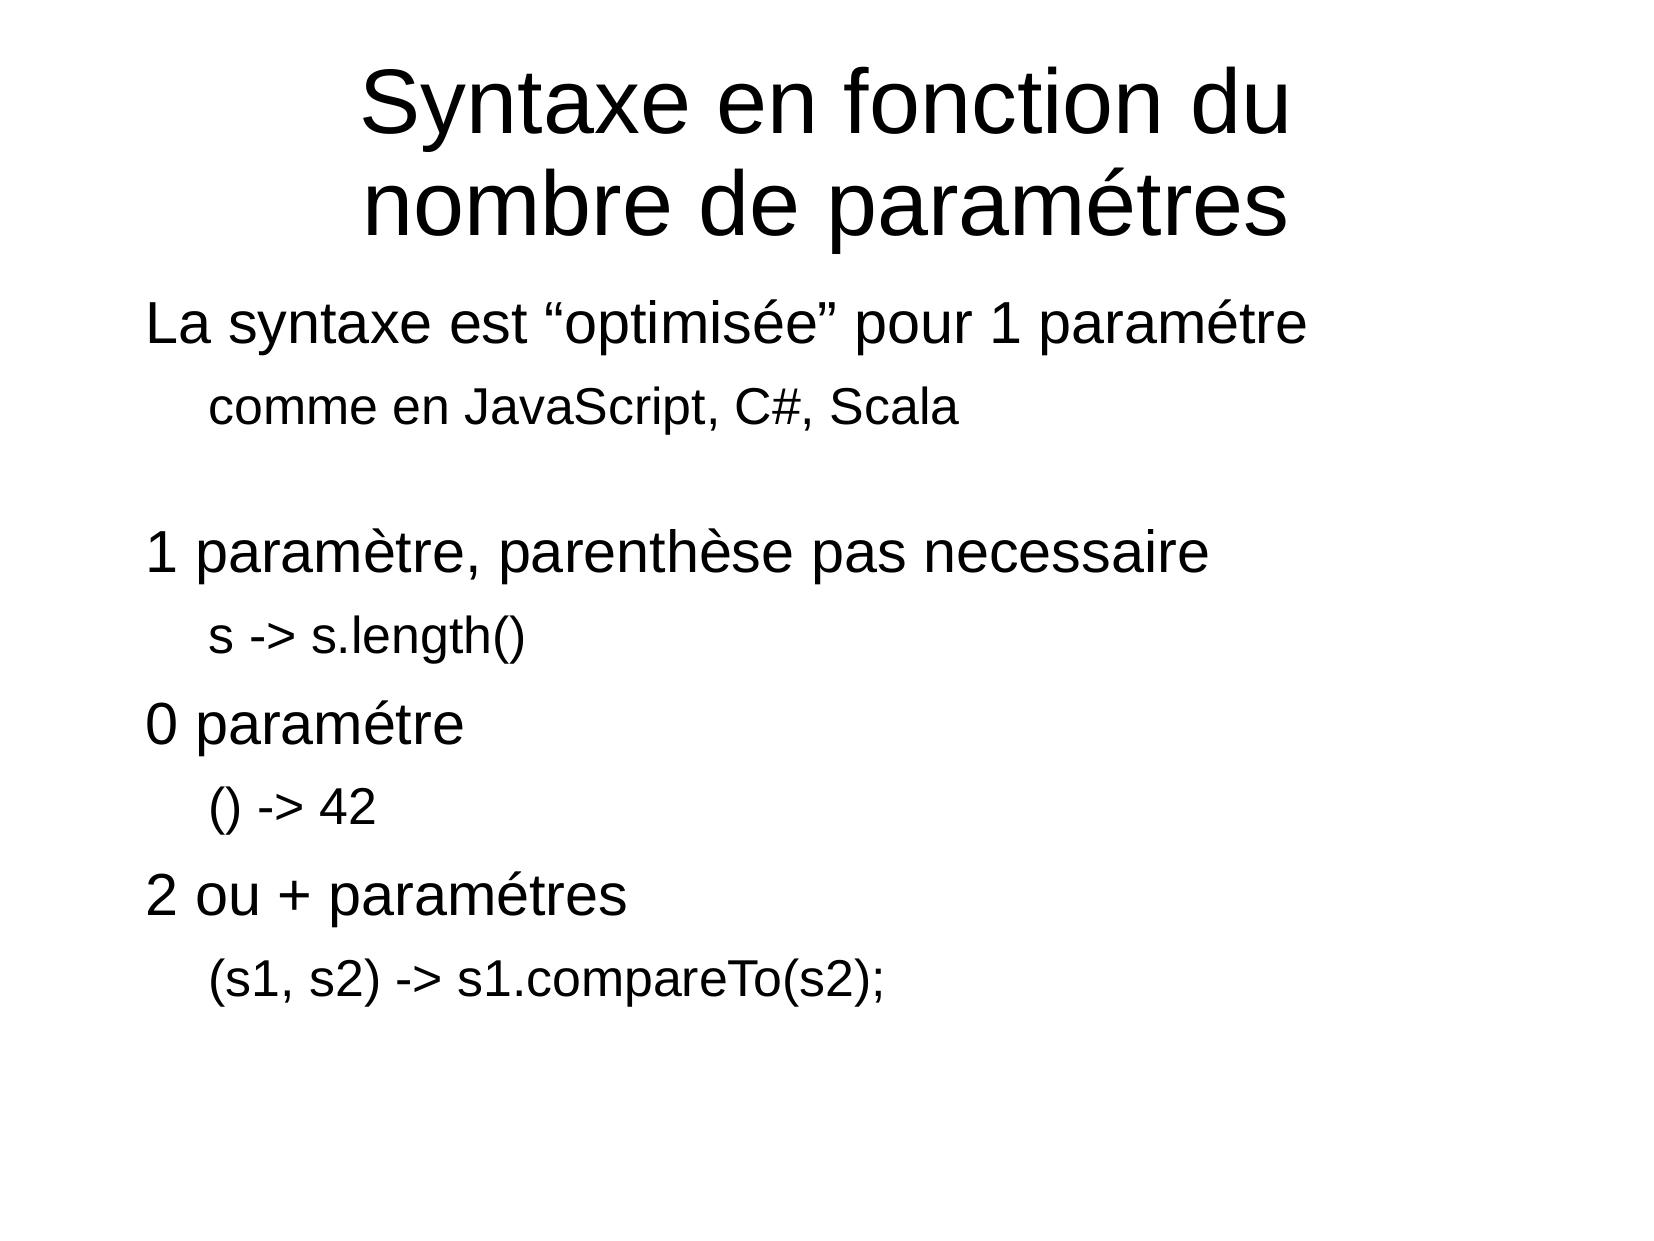

# Syntaxe en fonction du nombre de paramétres
La syntaxe est “optimisée” pour 1 paramétre
comme en JavaScript, C#, Scala
1 paramètre, parenthèse pas necessaire
s -> s.length()
0 paramétre
() -> 42
2 ou + paramétres
(s1, s2) -> s1.compareTo(s2);